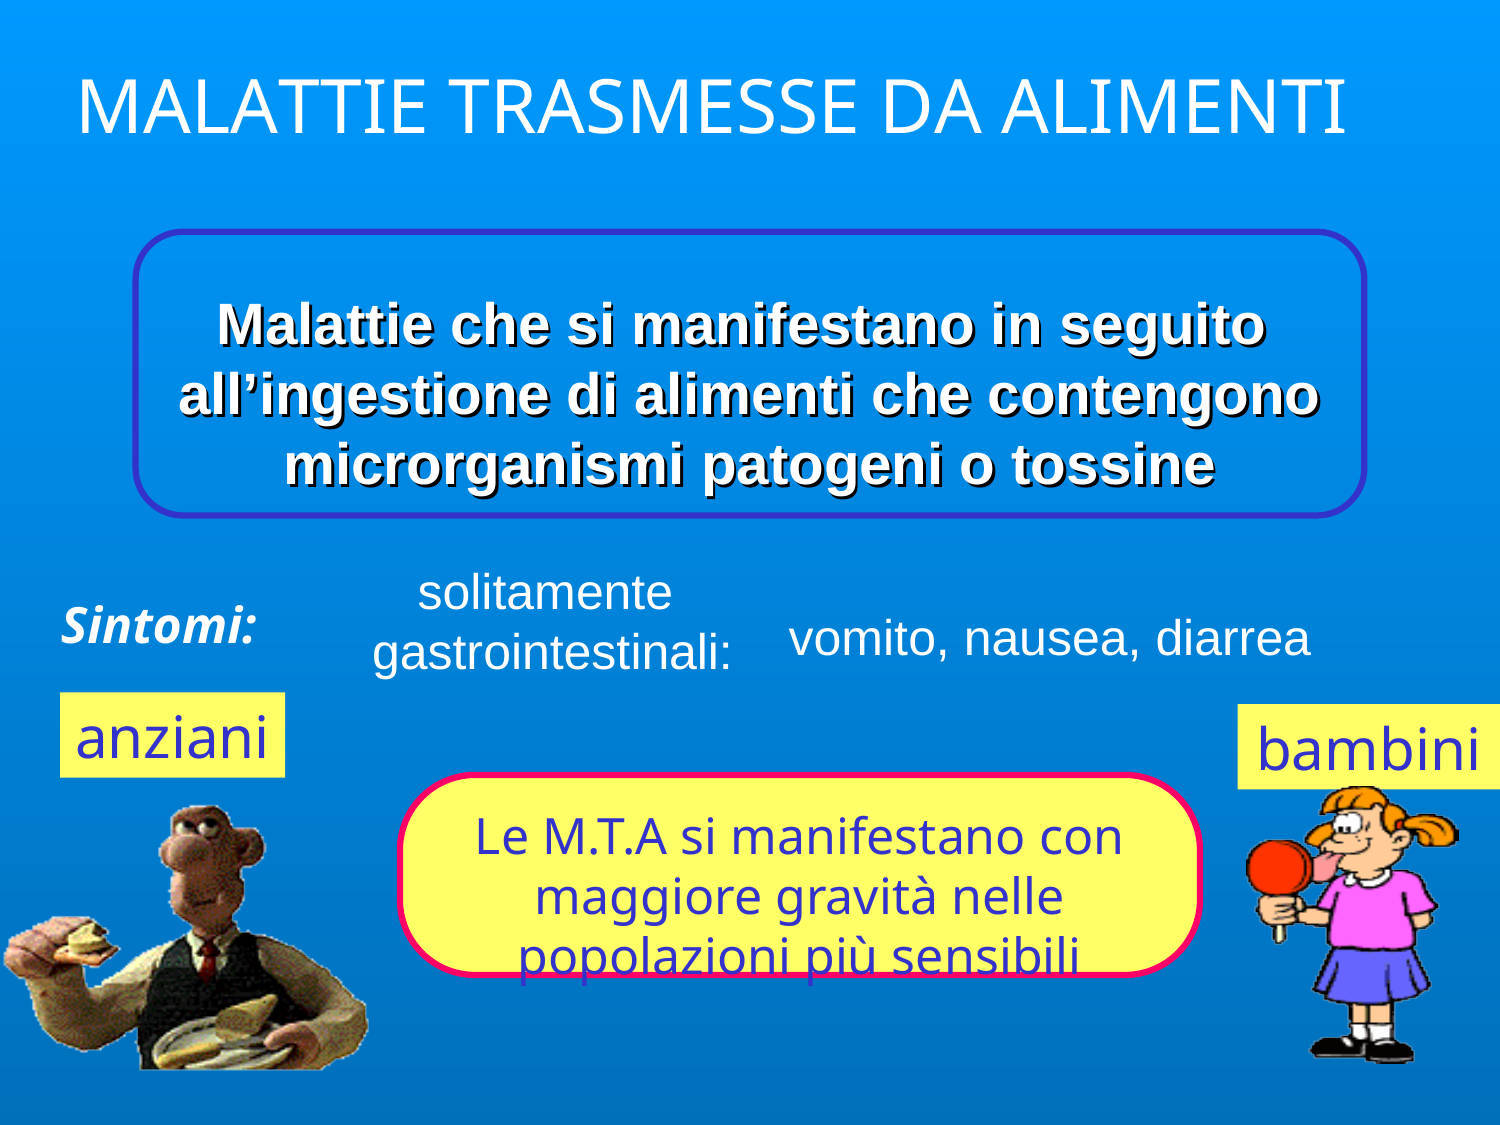

# MALATTIE TRASMESSE DA ALIMENTI
Malattie che si manifestano in seguito
all’ingestione di alimenti che contengono microrganismi patogeni o tossine
solitamente
gastrointestinali:
Sintomi:
vomito, nausea, diarrea
anziani
bambini
Le M.T.A si manifestano con maggiore gravità nelle popolazioni più sensibili